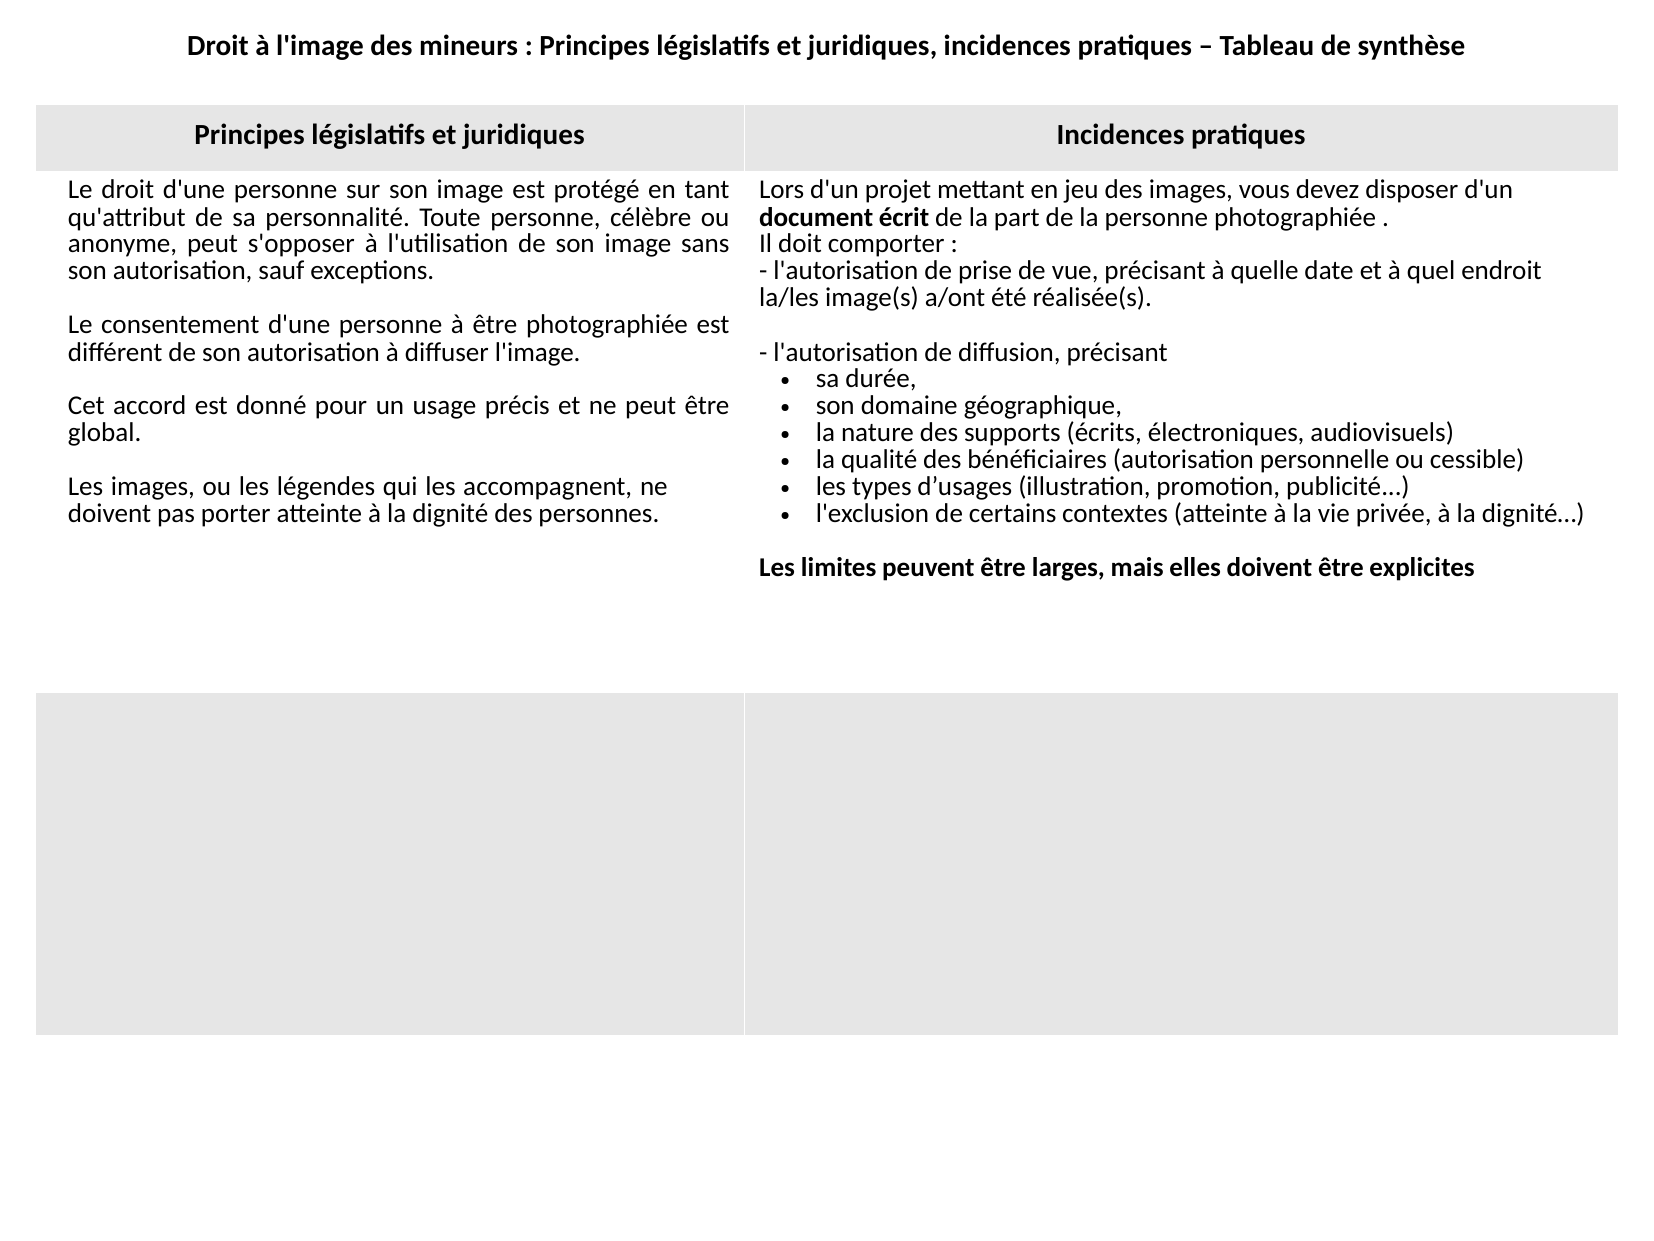

| Droit à l'image des mineurs : Principes législatifs et juridiques, incidences pratiques – Tableau de synthèse | |
| --- | --- |
| Principes législatifs et juridiques | Incidences pratiques |
| Le droit d'une personne sur son image est protégé en tant qu'attribut de sa personnalité. Toute personne, célèbre ou anonyme, peut s'opposer à l'utilisation de son image sans son autorisation, sauf exceptions. Le consentement d'une personne à être photographiée est différent de son autorisation à diffuser l'image. Cet accord est donné pour un usage précis et ne peut être global. Les images, ou les légendes qui les accompagnent, ne doivent pas porter atteinte à la dignité des personnes. | Lors d'un projet mettant en jeu des images, vous devez disposer d'un document écrit de la part de la personne photographiée . Il doit comporter : - l'autorisation de prise de vue, précisant à quelle date et à quel endroit la/les image(s) a/ont été réalisée(s). - l'autorisation de diffusion, précisant sa durée, son domaine géographique, la nature des supports (écrits, électroniques, audiovisuels) la qualité des bénéficiaires (autorisation personnelle ou cessible) les types d’usages (illustration, promotion, publicité...) l'exclusion de certains contextes (atteinte à la vie privée, à la dignité…) Les limites peuvent être larges, mais elles doivent être explicites |
| | |
| | |